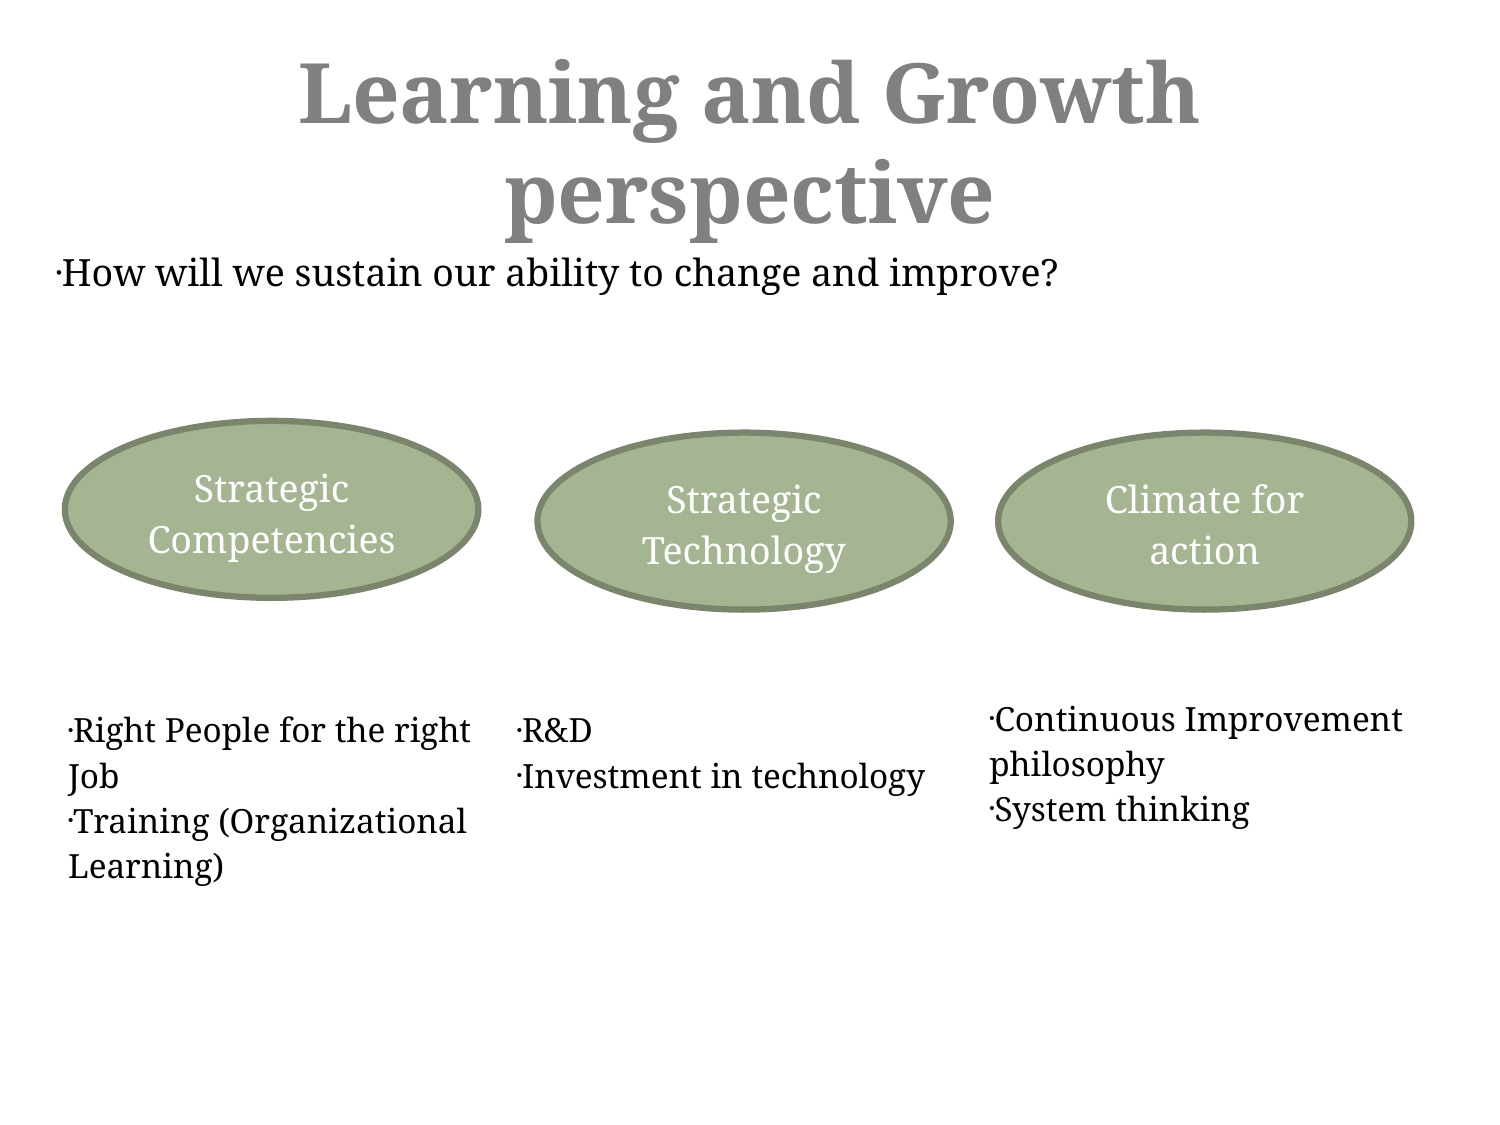

# Learning and Growth perspective
How will we sustain our ability to change and improve?
Strategic Competencies
Strategic Technology
Climate for action
Continuous Improvement philosophy
System thinking
Right People for the right Job
Training (Organizational Learning)
R&D
Investment in technology